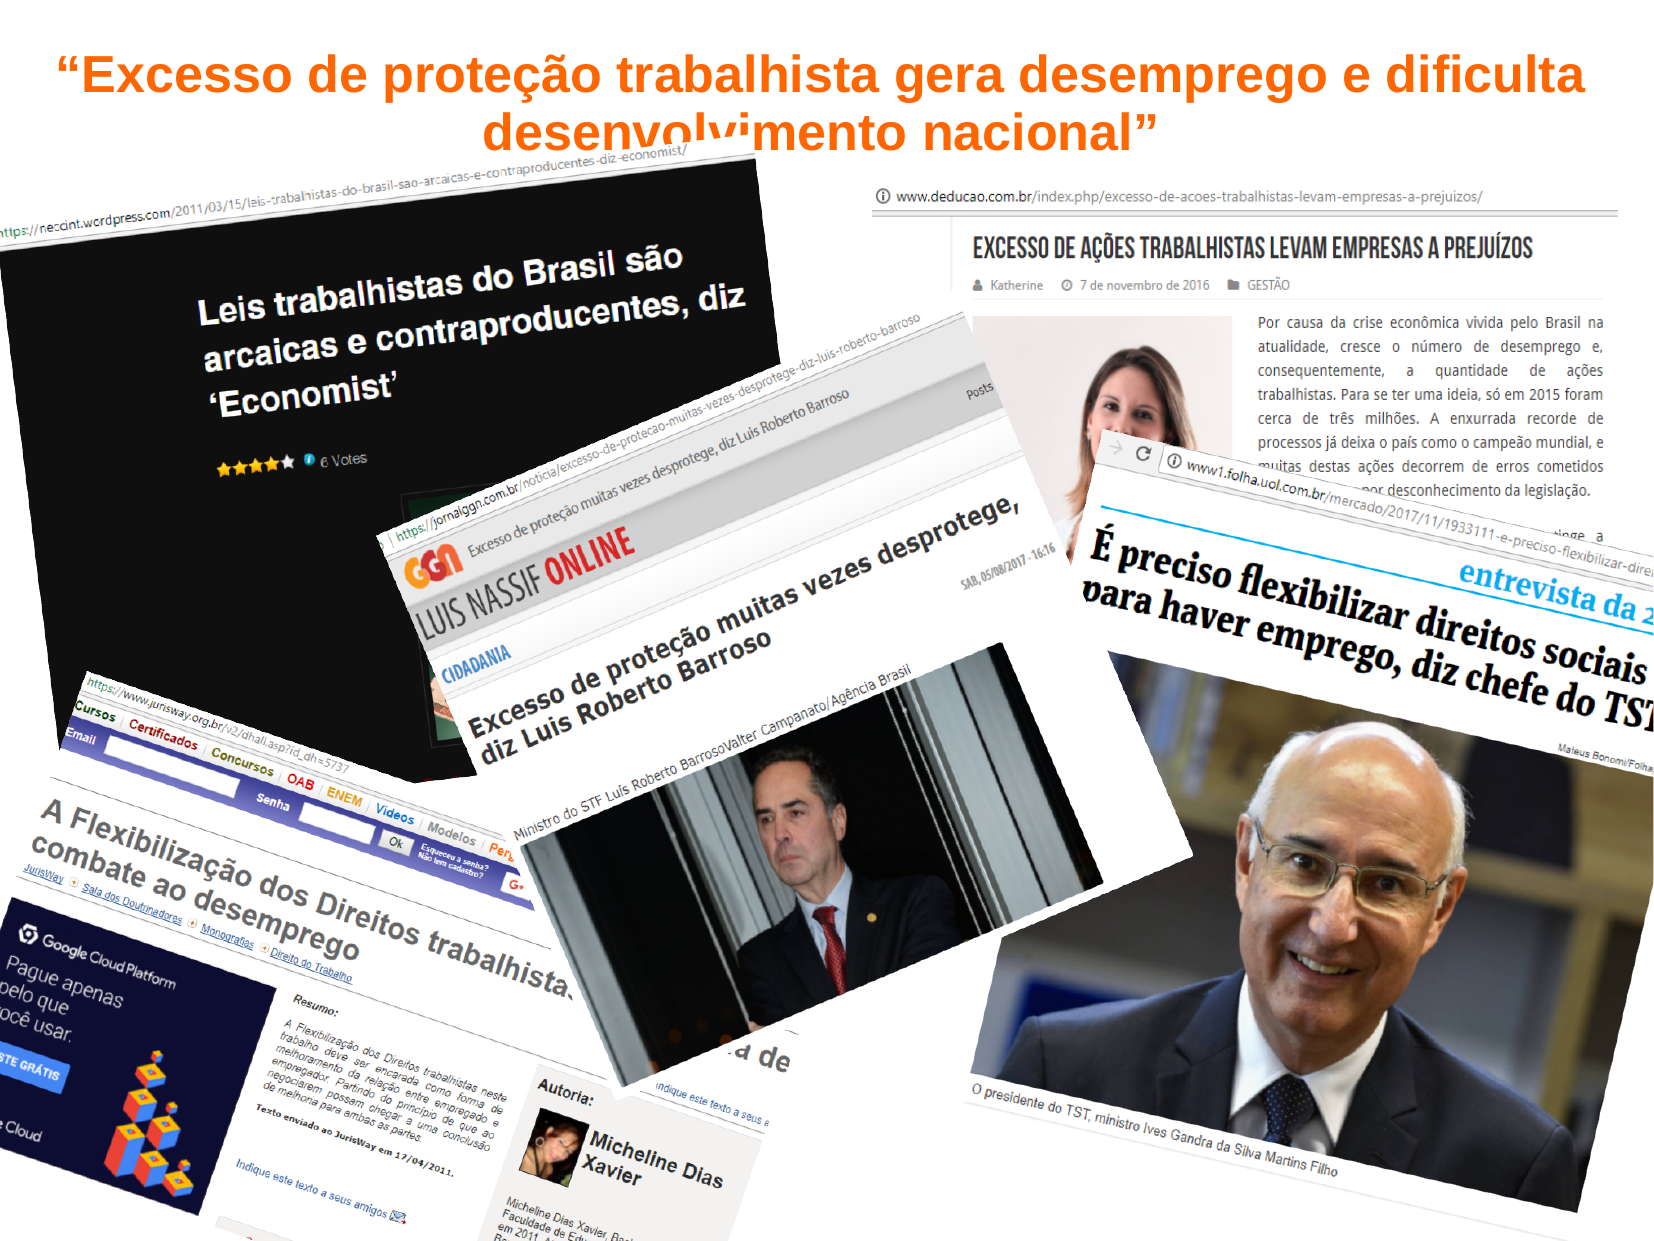

“Excesso de proteção trabalhista gera desemprego e dificulta desenvolvimento nacional”